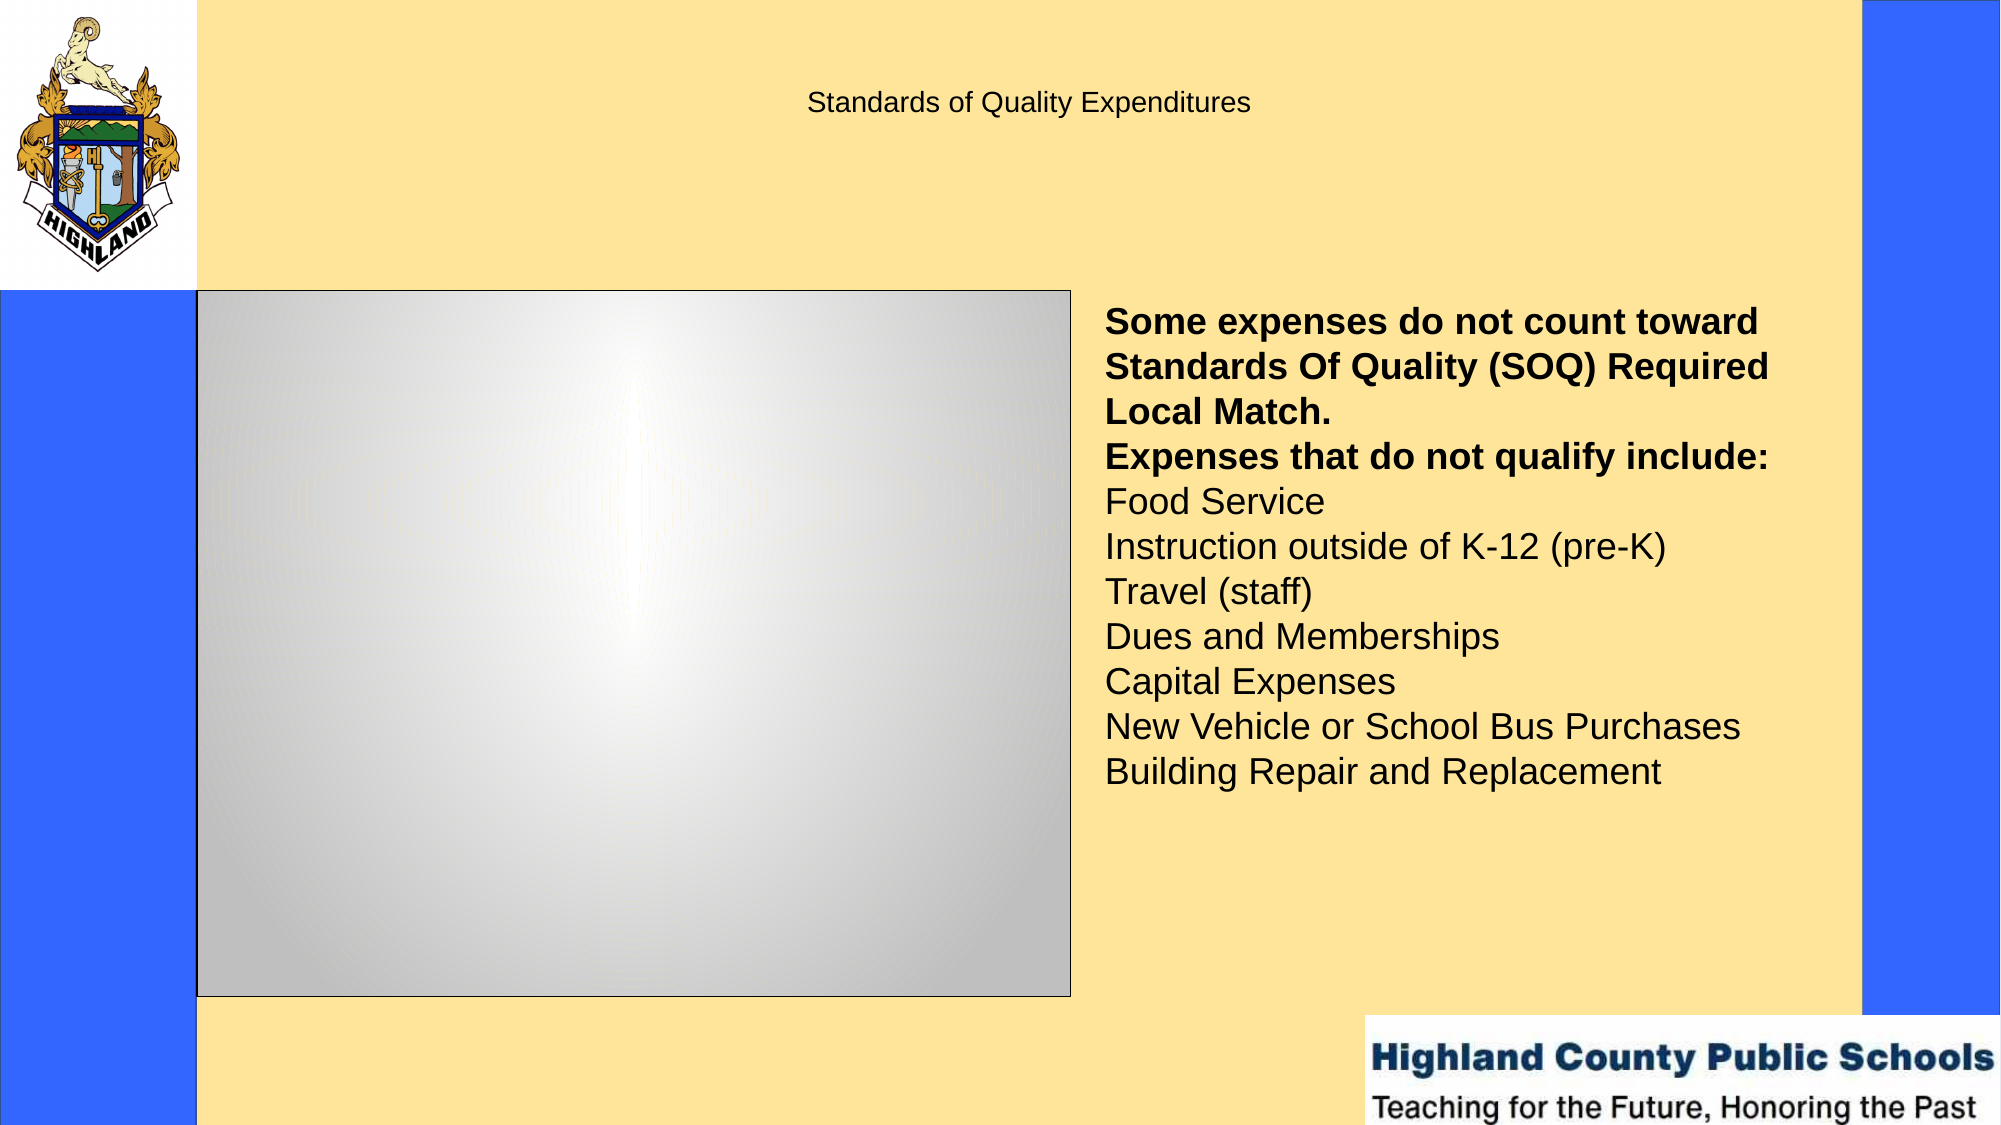

# Standards of Quality Expenditures
[unsupported chart]
Some expenses do not count toward Standards Of Quality (SOQ) Required Local Match.
Expenses that do not qualify include:
Food Service
Instruction outside of K-12 (pre-K)
Travel (staff)
Dues and Memberships
Capital Expenses
New Vehicle or School Bus Purchases
Building Repair and Replacement